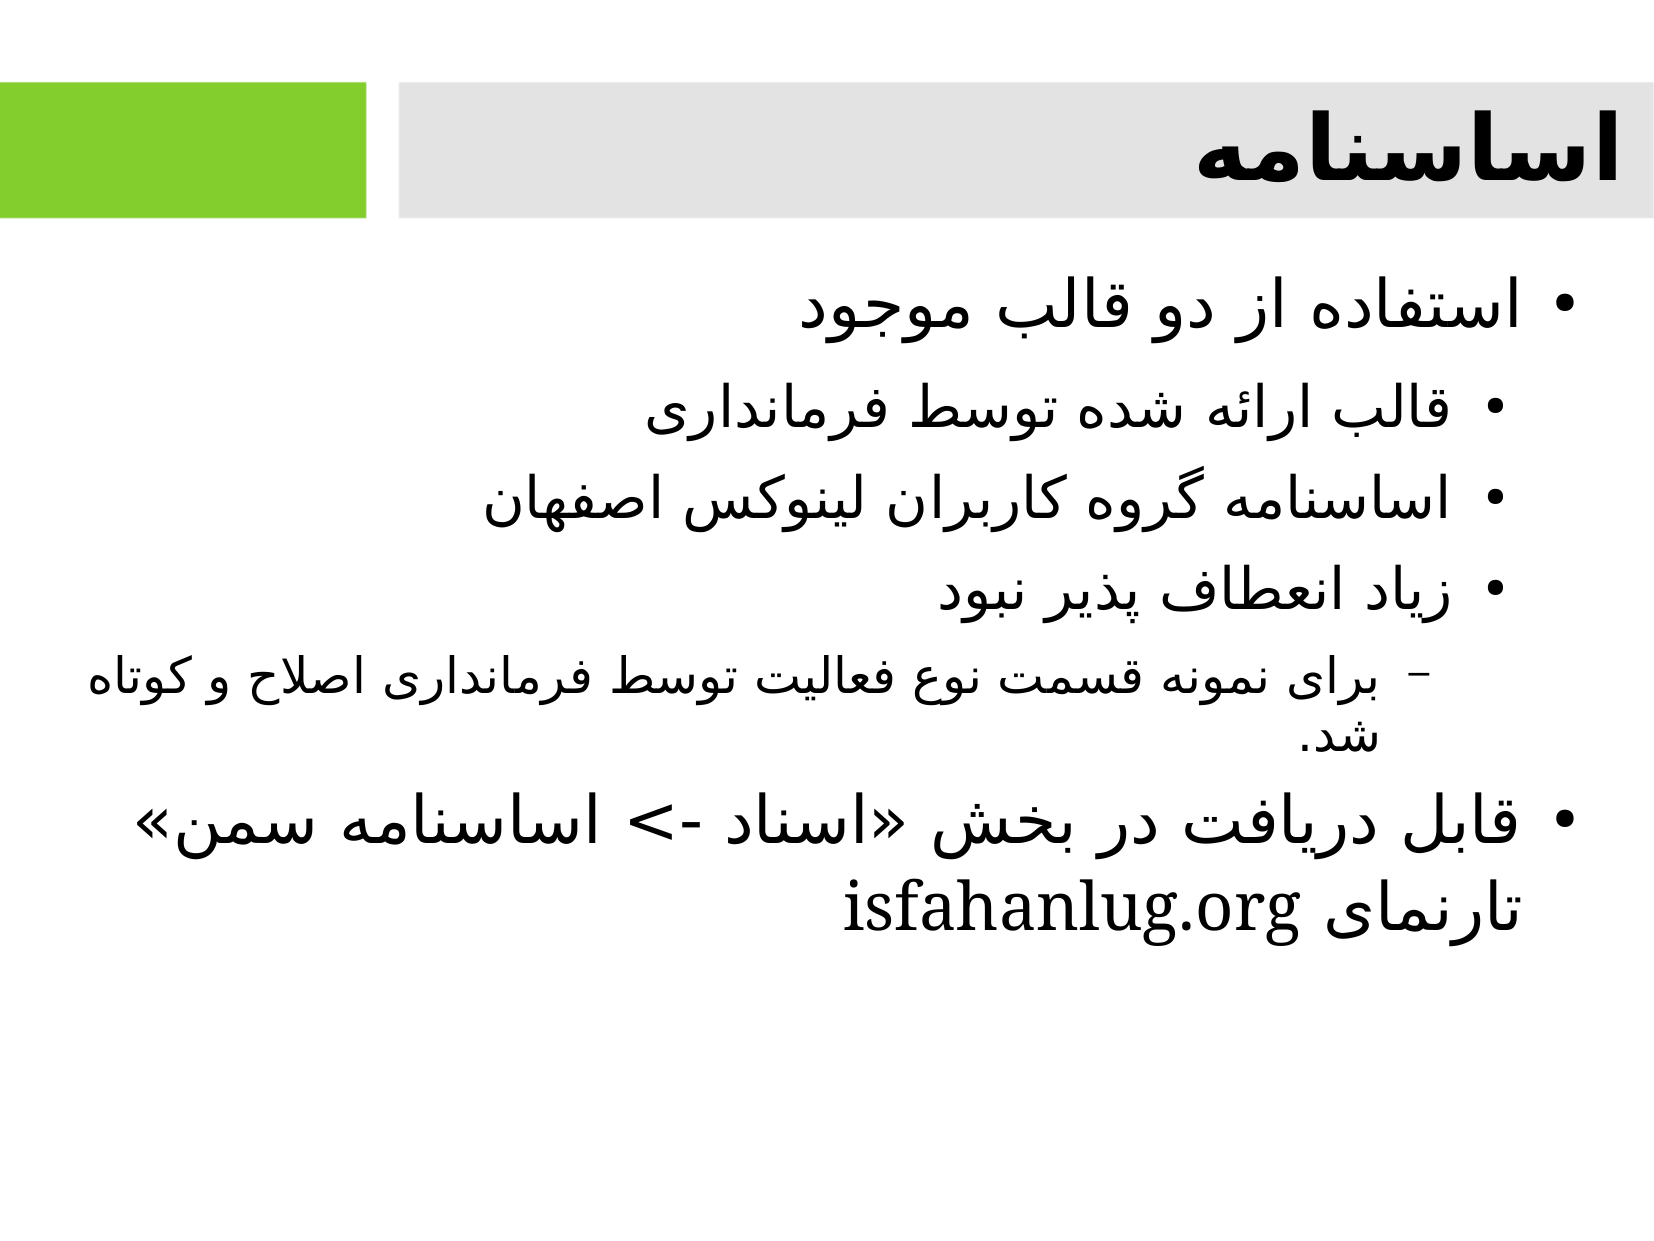

# اساسنامه
استفاده از دو قالب موجود
قالب ارائه شده توسط فرمانداری
اساسنامه گروه کاربران لینوکس اصفهان
زیاد انعطاف پذیر نبود
برای نمونه قسمت نوع فعالیت توسط فرمانداری اصلاح و کوتاه شد.
قابل دریافت در بخش «اسناد -> اساسنامه سمن» تارنمای isfahanlug.org